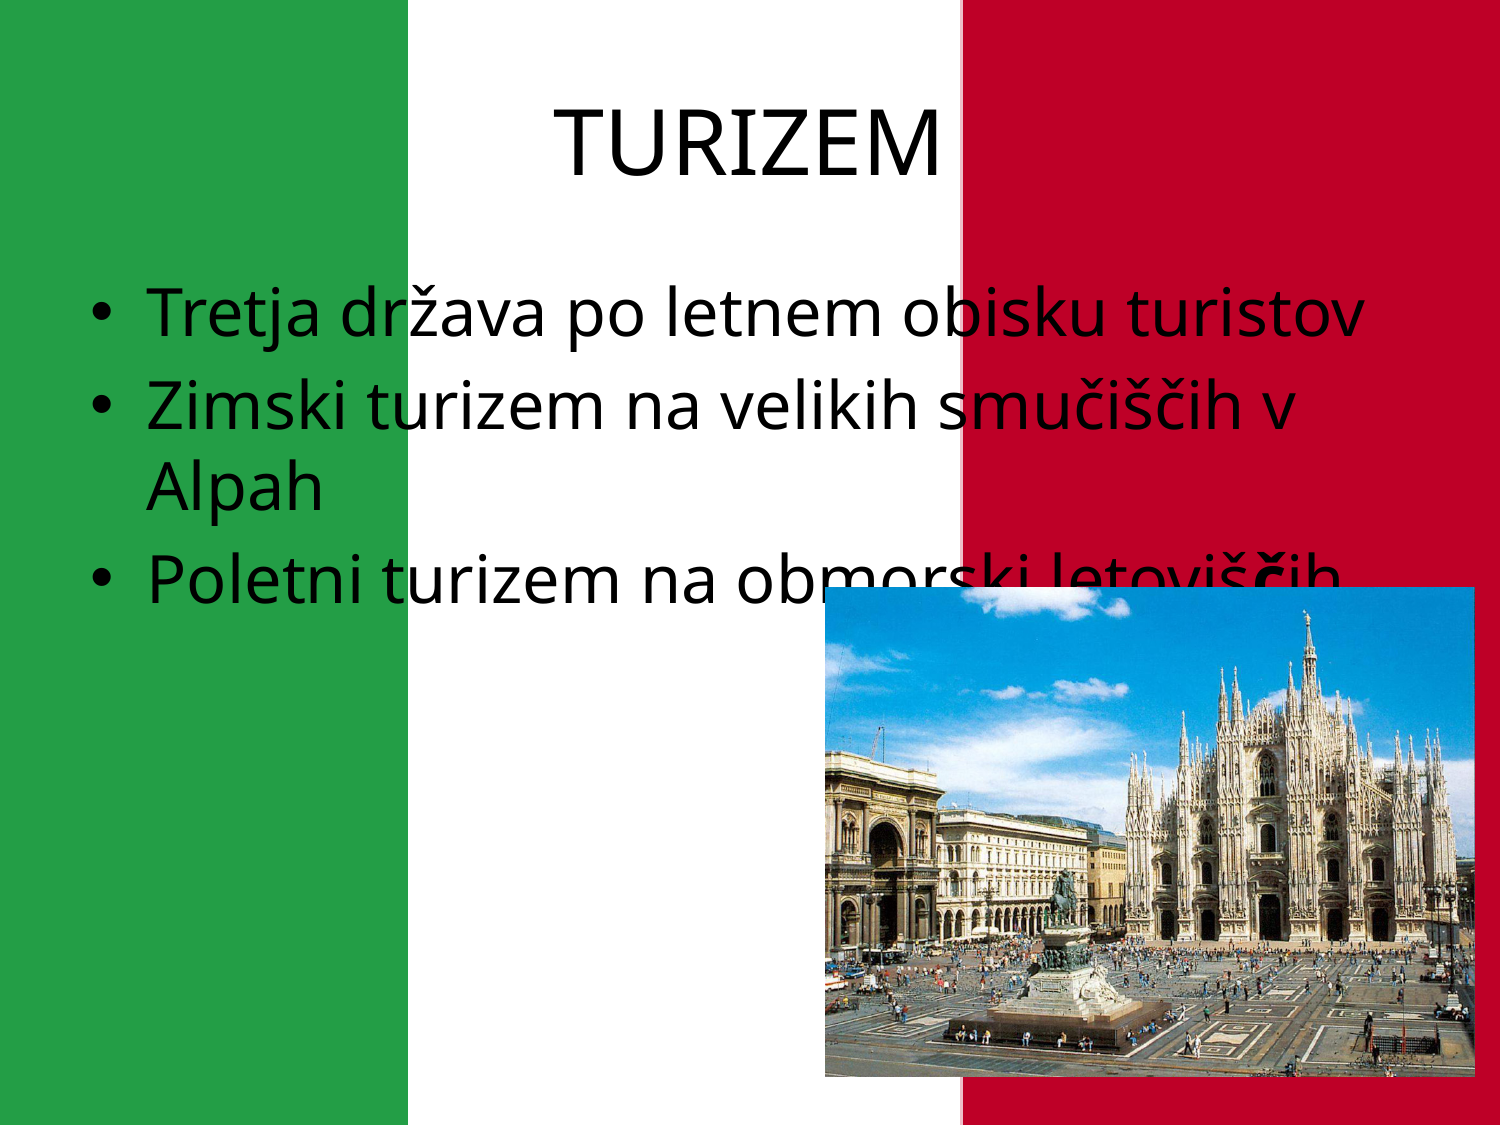

# TURIZEM
Tretja država po letnem obisku turistov
Zimski turizem na velikih smučiščih v Alpah
Poletni turizem na obmorski letoviščih